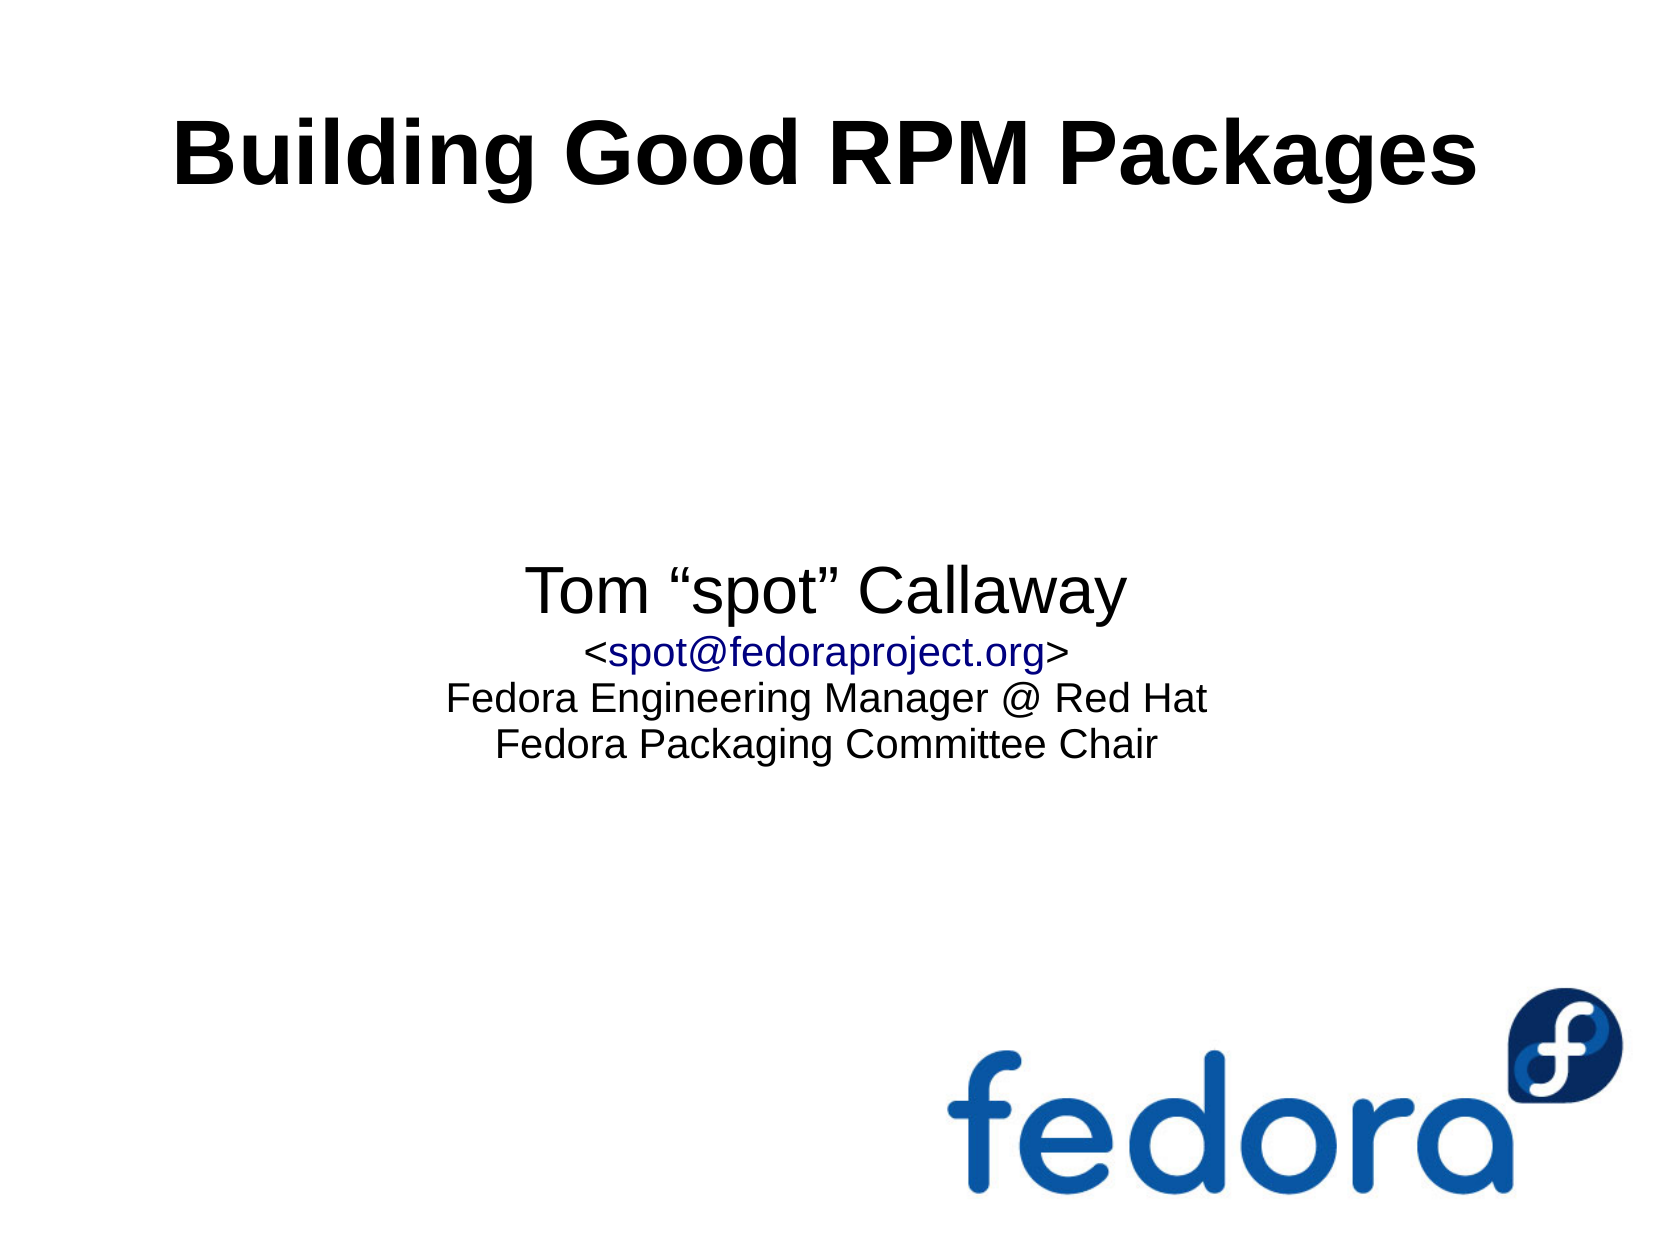

# Building Good RPM Packages
Tom “spot” Callaway
<spot@fedoraproject.org>
Fedora Engineering Manager @ Red Hat
Fedora Packaging Committee Chair